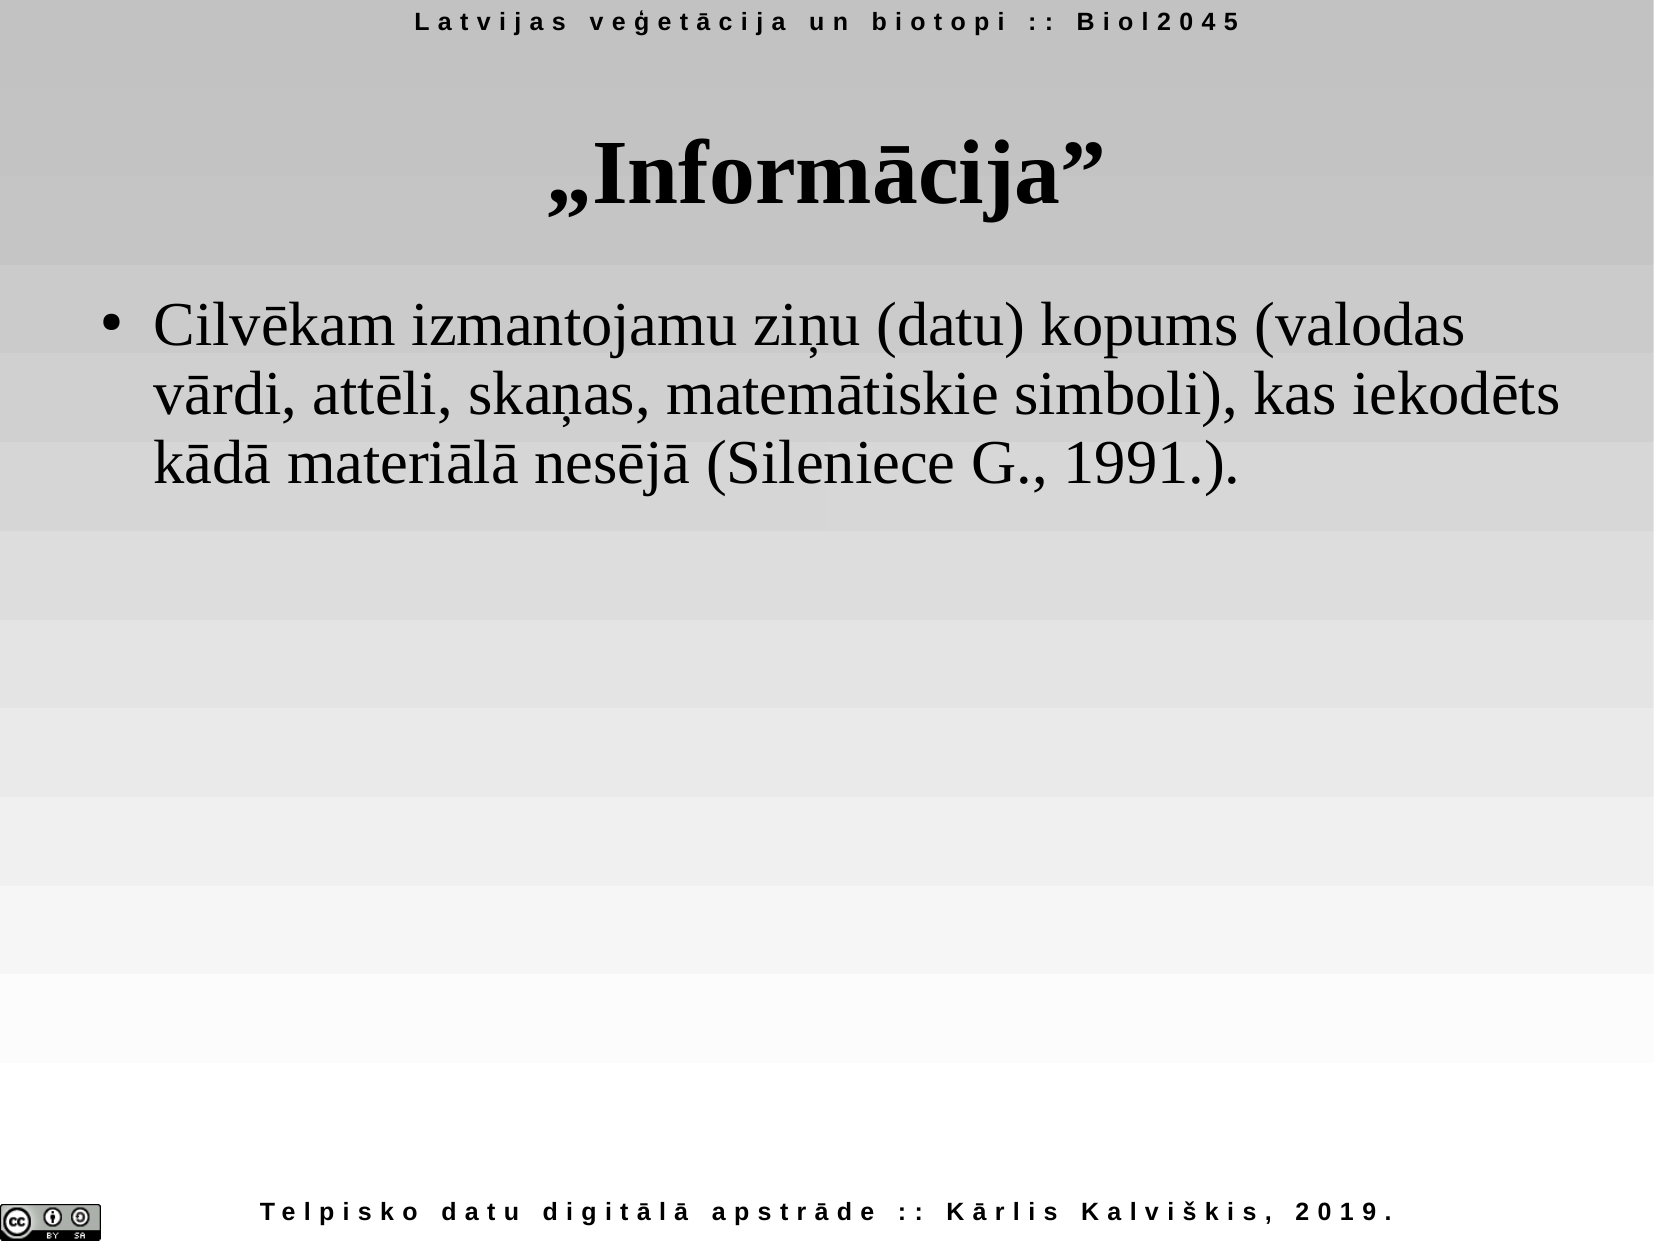

# „Informācija”
Cilvēkam izmantojamu ziņu (datu) kopums (valodas vārdi, attēli, skaņas, matemātiskie simboli), kas iekodēts kādā materiālā nesējā (Sileniece G., 1991.).